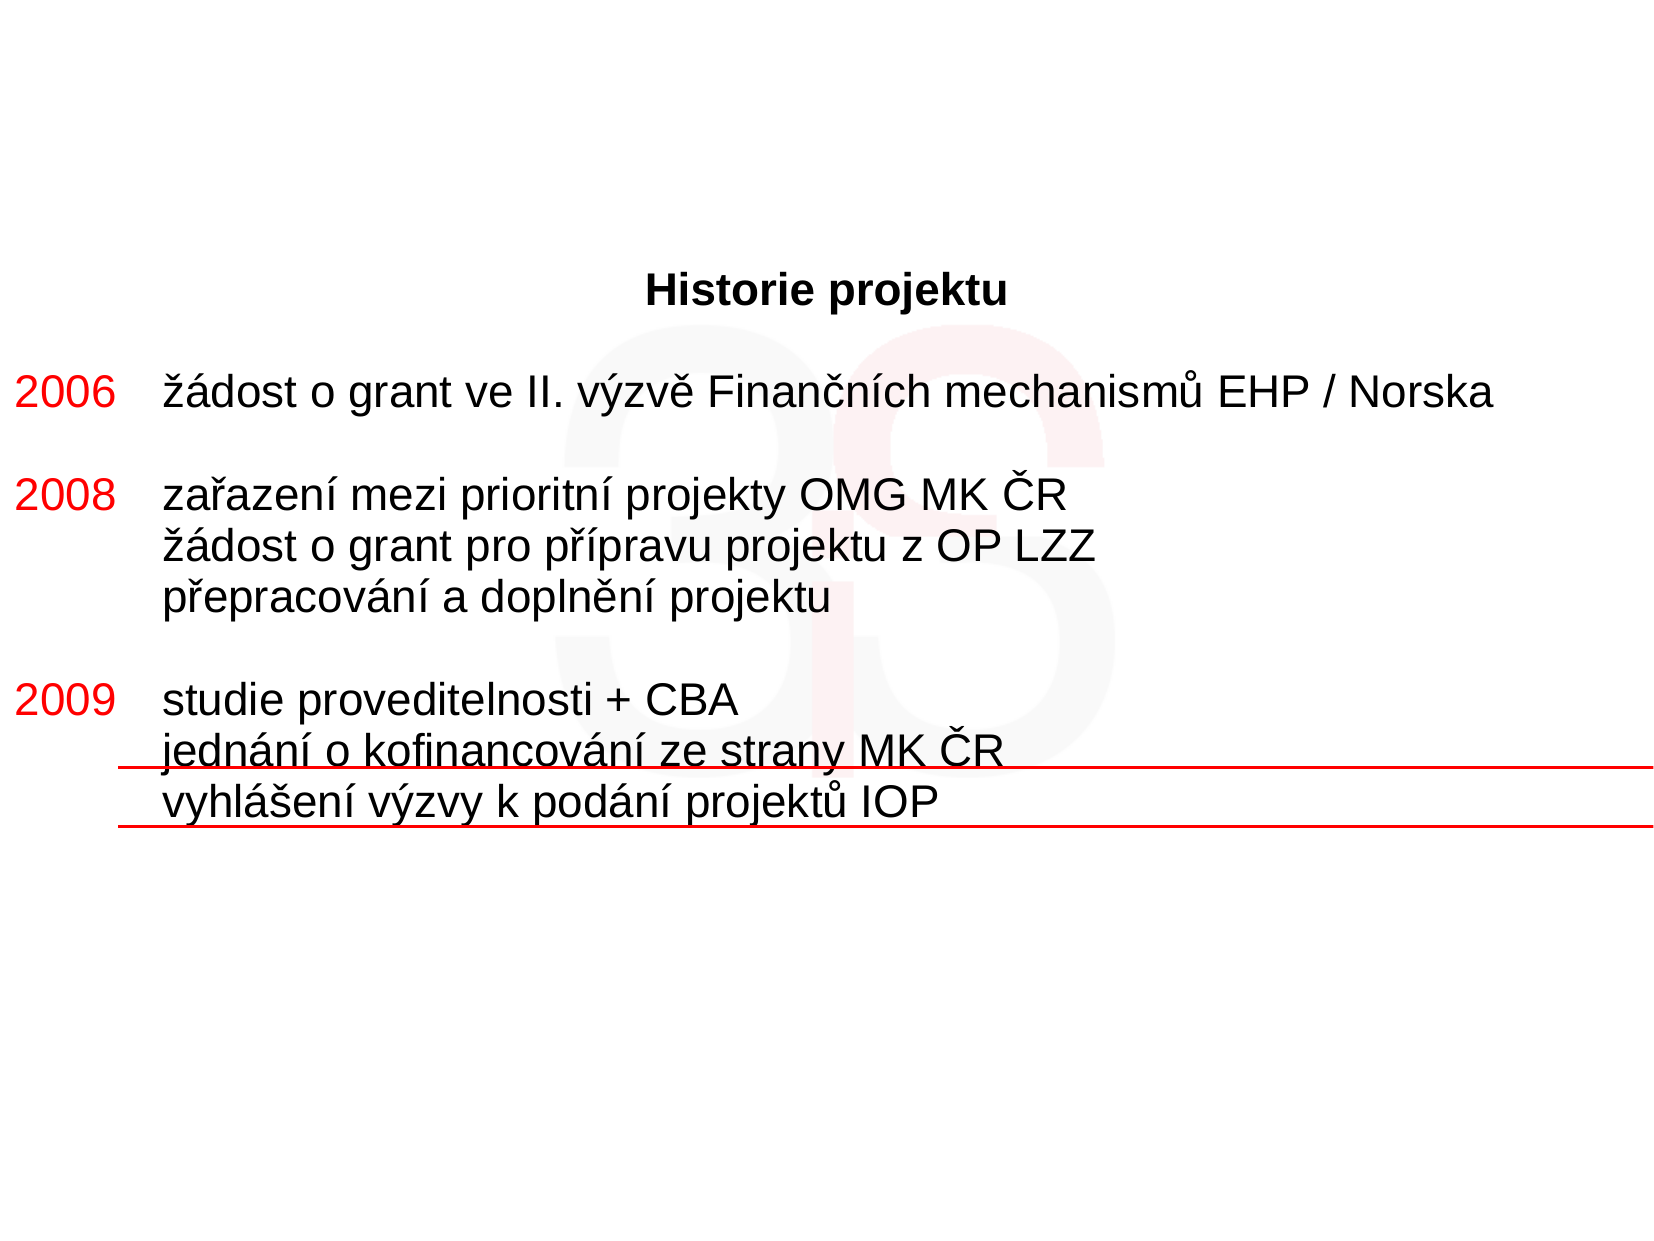

Historie projektu
2006	žádost o grant ve II. výzvě Finančních mechanismů EHP / Norska
2008	zařazení mezi prioritní projekty OMG MK ČR
		žádost o grant pro přípravu projektu z OP LZZ
		přepracování a doplnění projektu
2009	studie proveditelnosti + CBA
		jednání o kofinancování ze strany MK ČR
		vyhlášení výzvy k podání projektů IOP